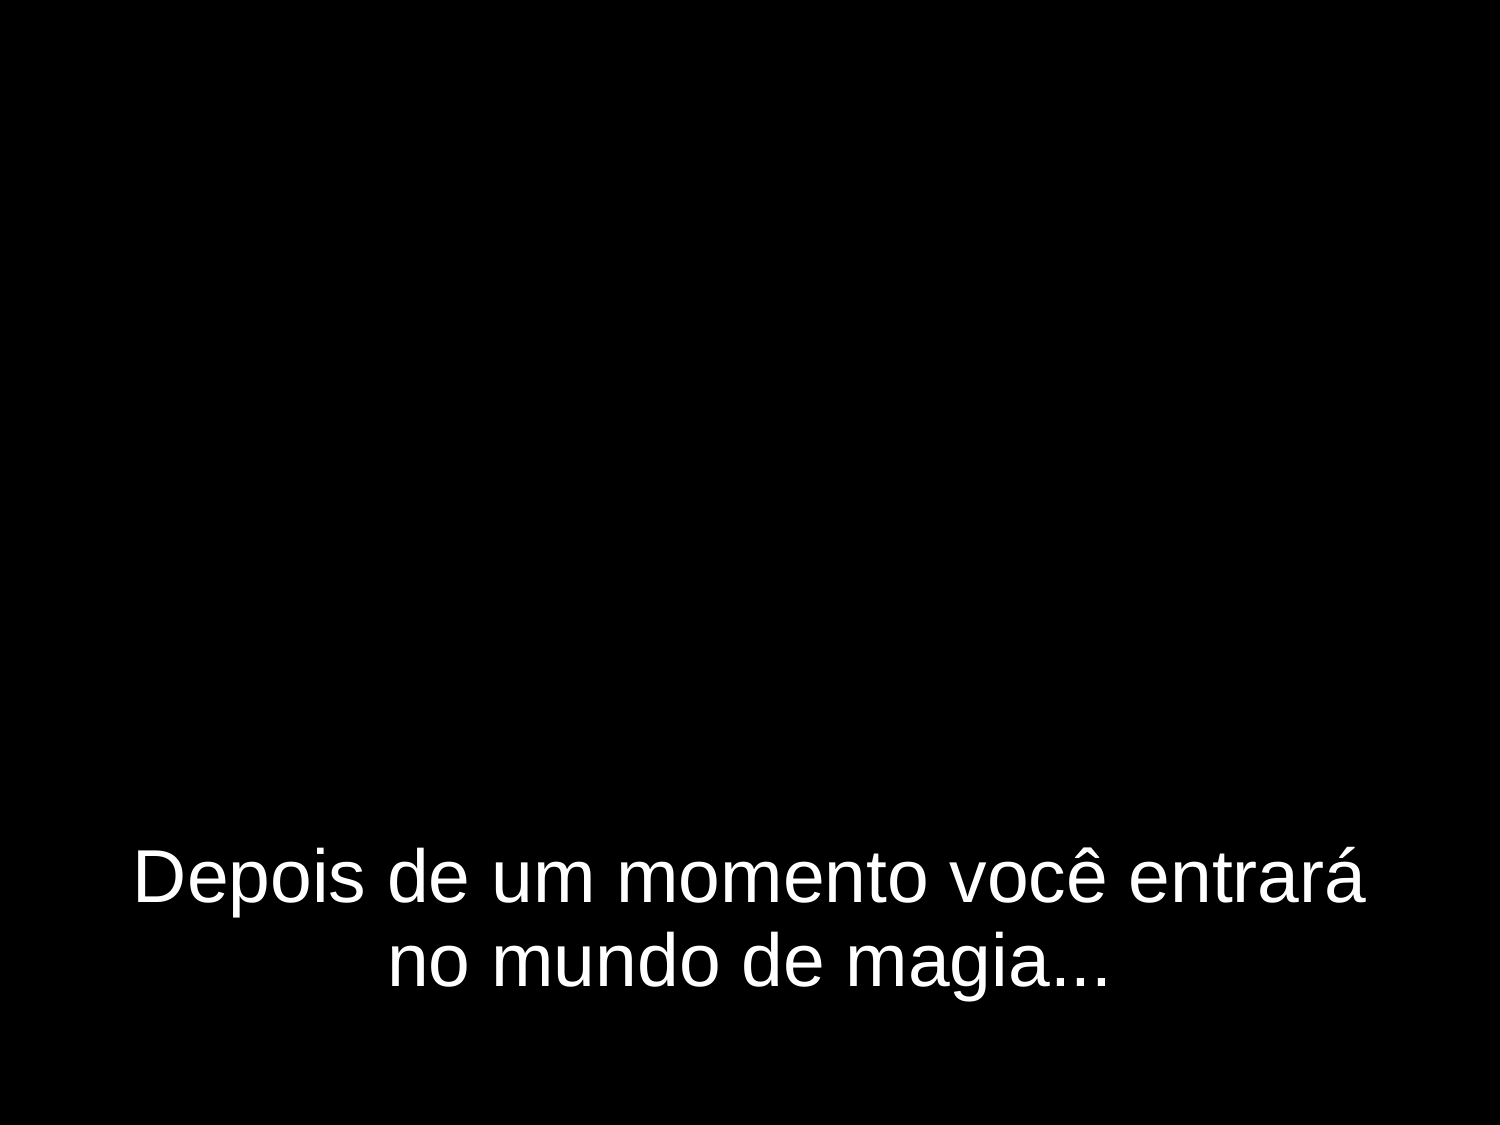

# Depois de um momento você entrará no mundo de magia...